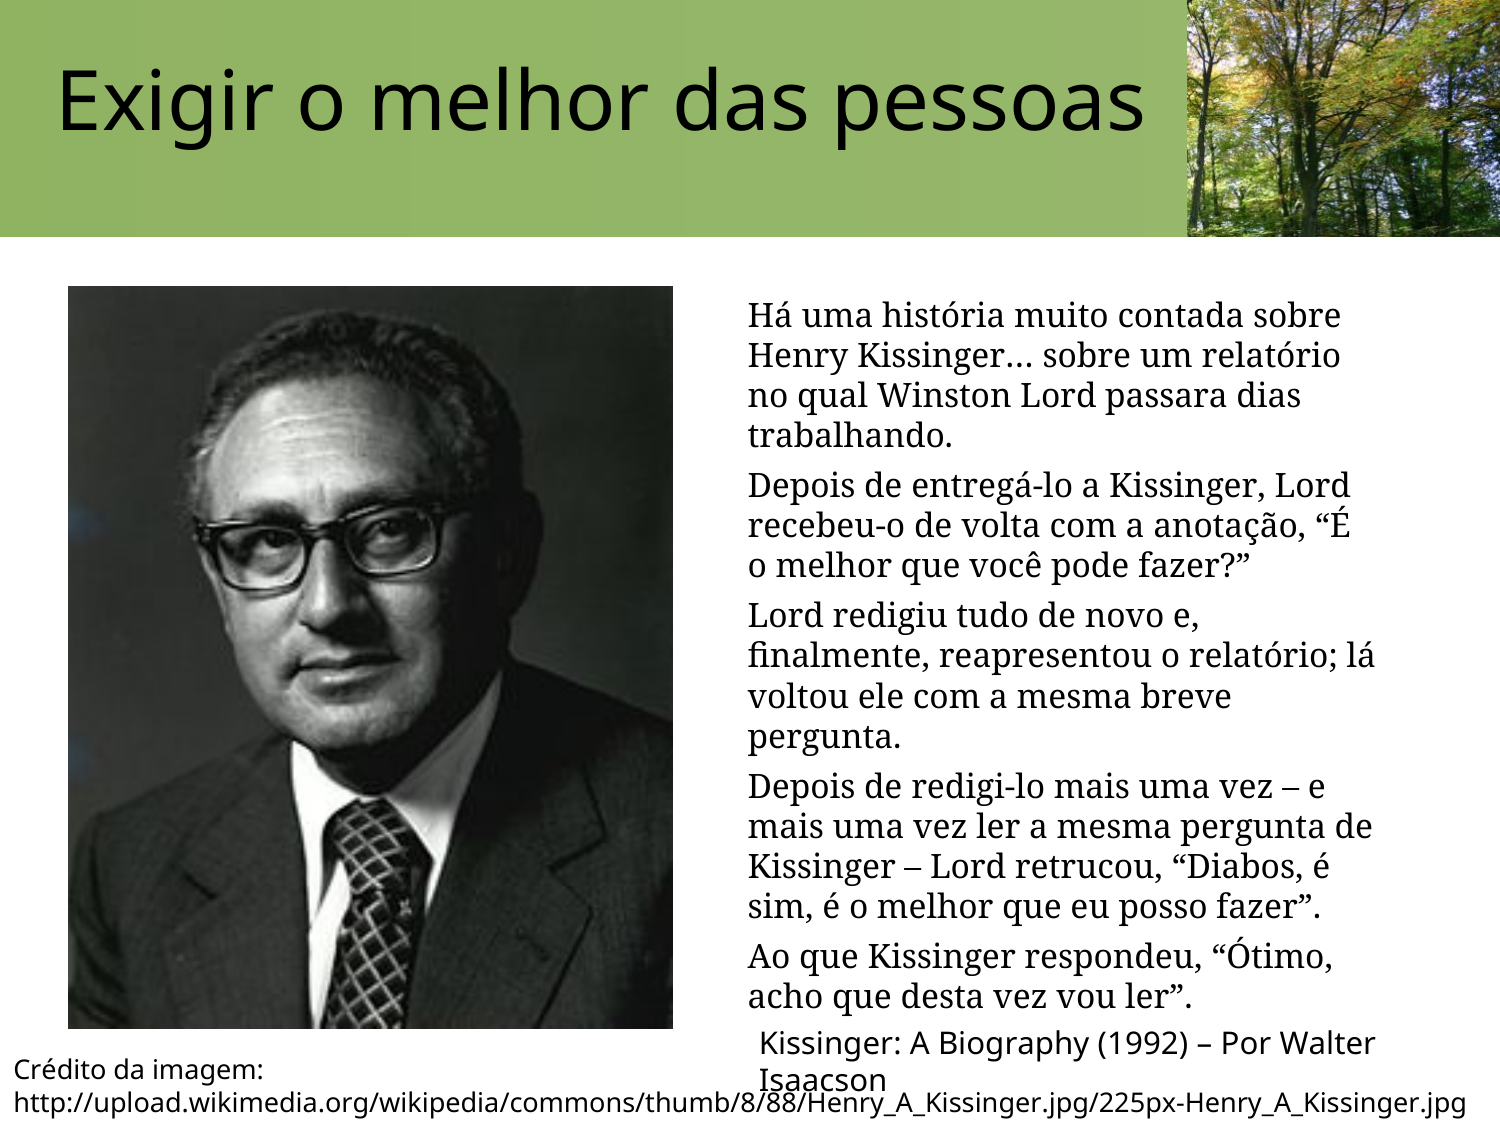

# Exigir o melhor das pessoas
Há uma história muito contada sobre Henry Kissinger… sobre um relatório no qual Winston Lord passara dias trabalhando.
Depois de entregá-lo a Kissinger, Lord recebeu-o de volta com a anotação, “É o melhor que você pode fazer?”
Lord redigiu tudo de novo e, finalmente, reapresentou o relatório; lá voltou ele com a mesma breve pergunta.
Depois de redigi-lo mais uma vez – e mais uma vez ler a mesma pergunta de Kissinger – Lord retrucou, “Diabos, é sim, é o melhor que eu posso fazer”.
Ao que Kissinger respondeu, “Ótimo, acho que desta vez vou ler”.
Kissinger: A Biography (1992) – Por Walter Isaacson
Crédito da imagem:
http://upload.wikimedia.org/wikipedia/commons/thumb/8/88/Henry_A_Kissinger.jpg/225px-Henry_A_Kissinger.jpg